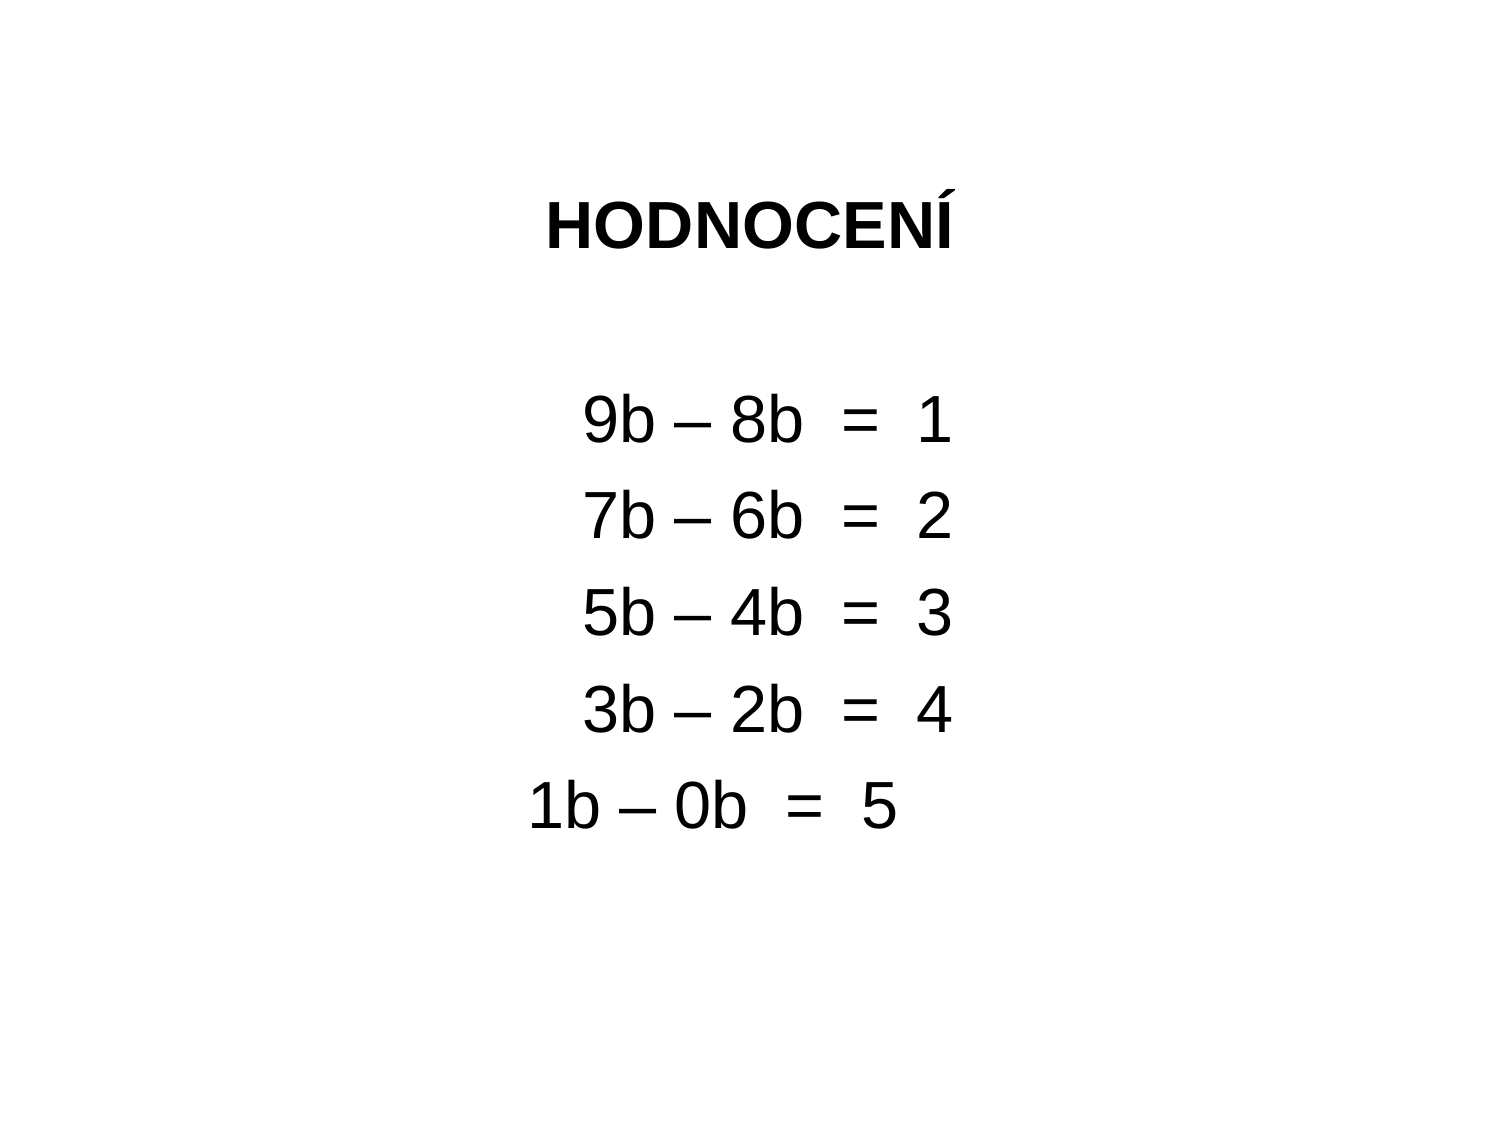

# HODNOCENÍ
 9b – 8b = 1
 7b – 6b = 2
 5b – 4b = 3
 3b – 2b = 4
 1b – 0b = 5